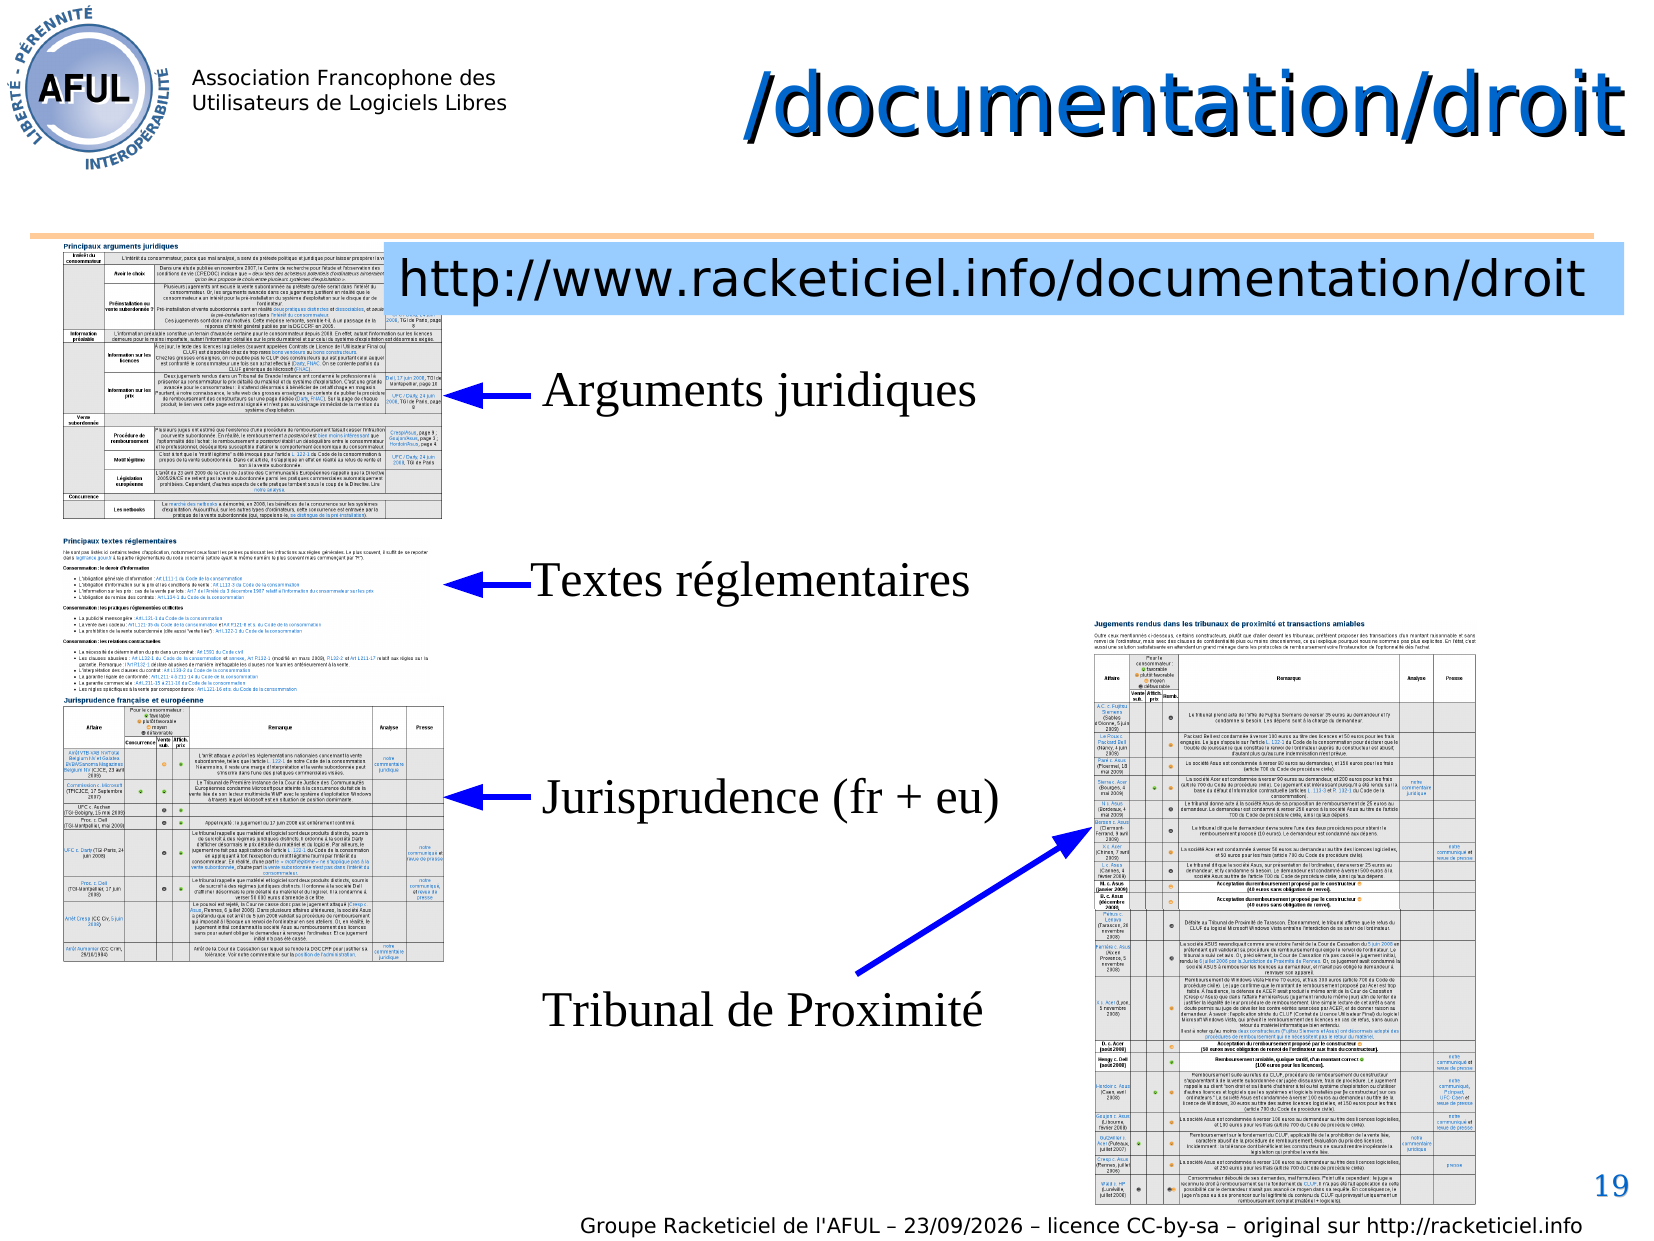

# /documentation/droit
http://www.racketiciel.info/documentation/droit
Arguments juridiques
Textes réglementaires
Jurisprudence (fr + eu)
Tribunal de Proximité
19